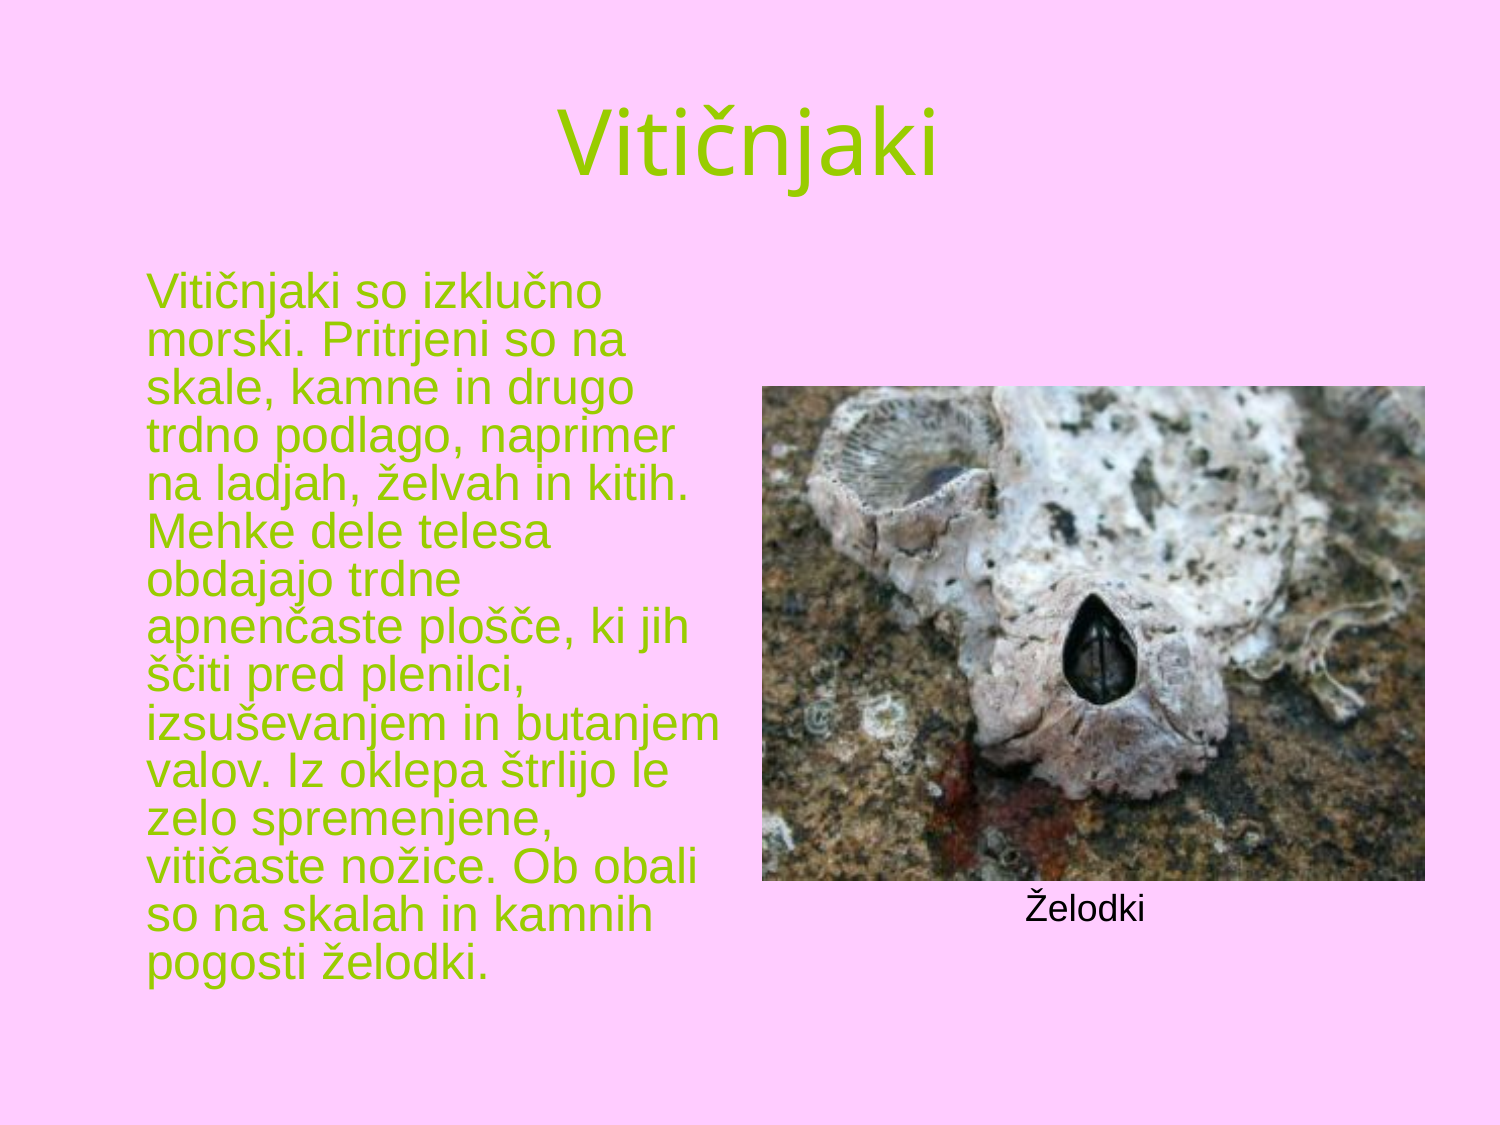

# Vitičnjaki
 Vitičnjaki so izklučno morski. Pritrjeni so na skale, kamne in drugo trdno podlago, naprimer na ladjah, želvah in kitih. Mehke dele telesa obdajajo trdne apnenčaste plošče, ki jih ščiti pred plenilci, izsuševanjem in butanjem valov. Iz oklepa štrlijo le zelo spremenjene, vitičaste nožice. Ob obali so na skalah in kamnih pogosti želodki.
Želodki